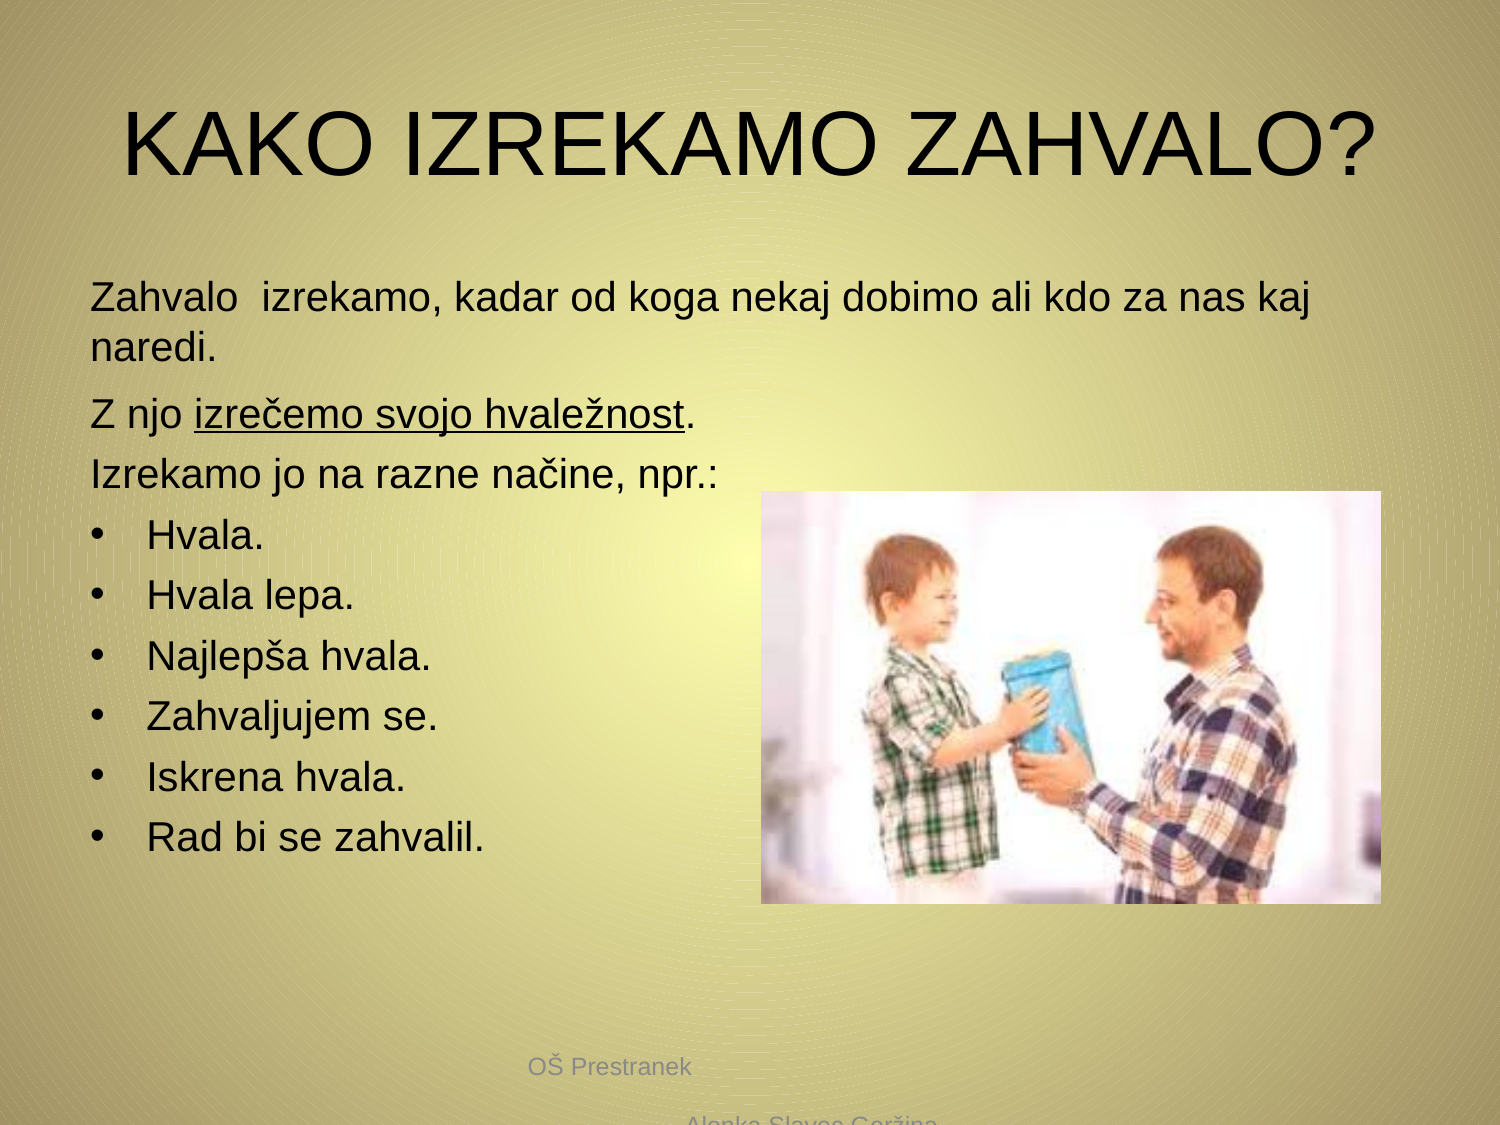

# KAKO IZREKAMO ZAHVALO?
Zahvalo izrekamo, kadar od koga nekaj dobimo ali kdo za nas kaj naredi.
Z njo izrečemo svojo hvaležnost.
Izrekamo jo na razne načine, npr.:
Hvala.
Hvala lepa.
Najlepša hvala.
Zahvaljujem se.
Iskrena hvala.
Rad bi se zahvalil.
OŠ Prestranek Alenka Slavec Geržina